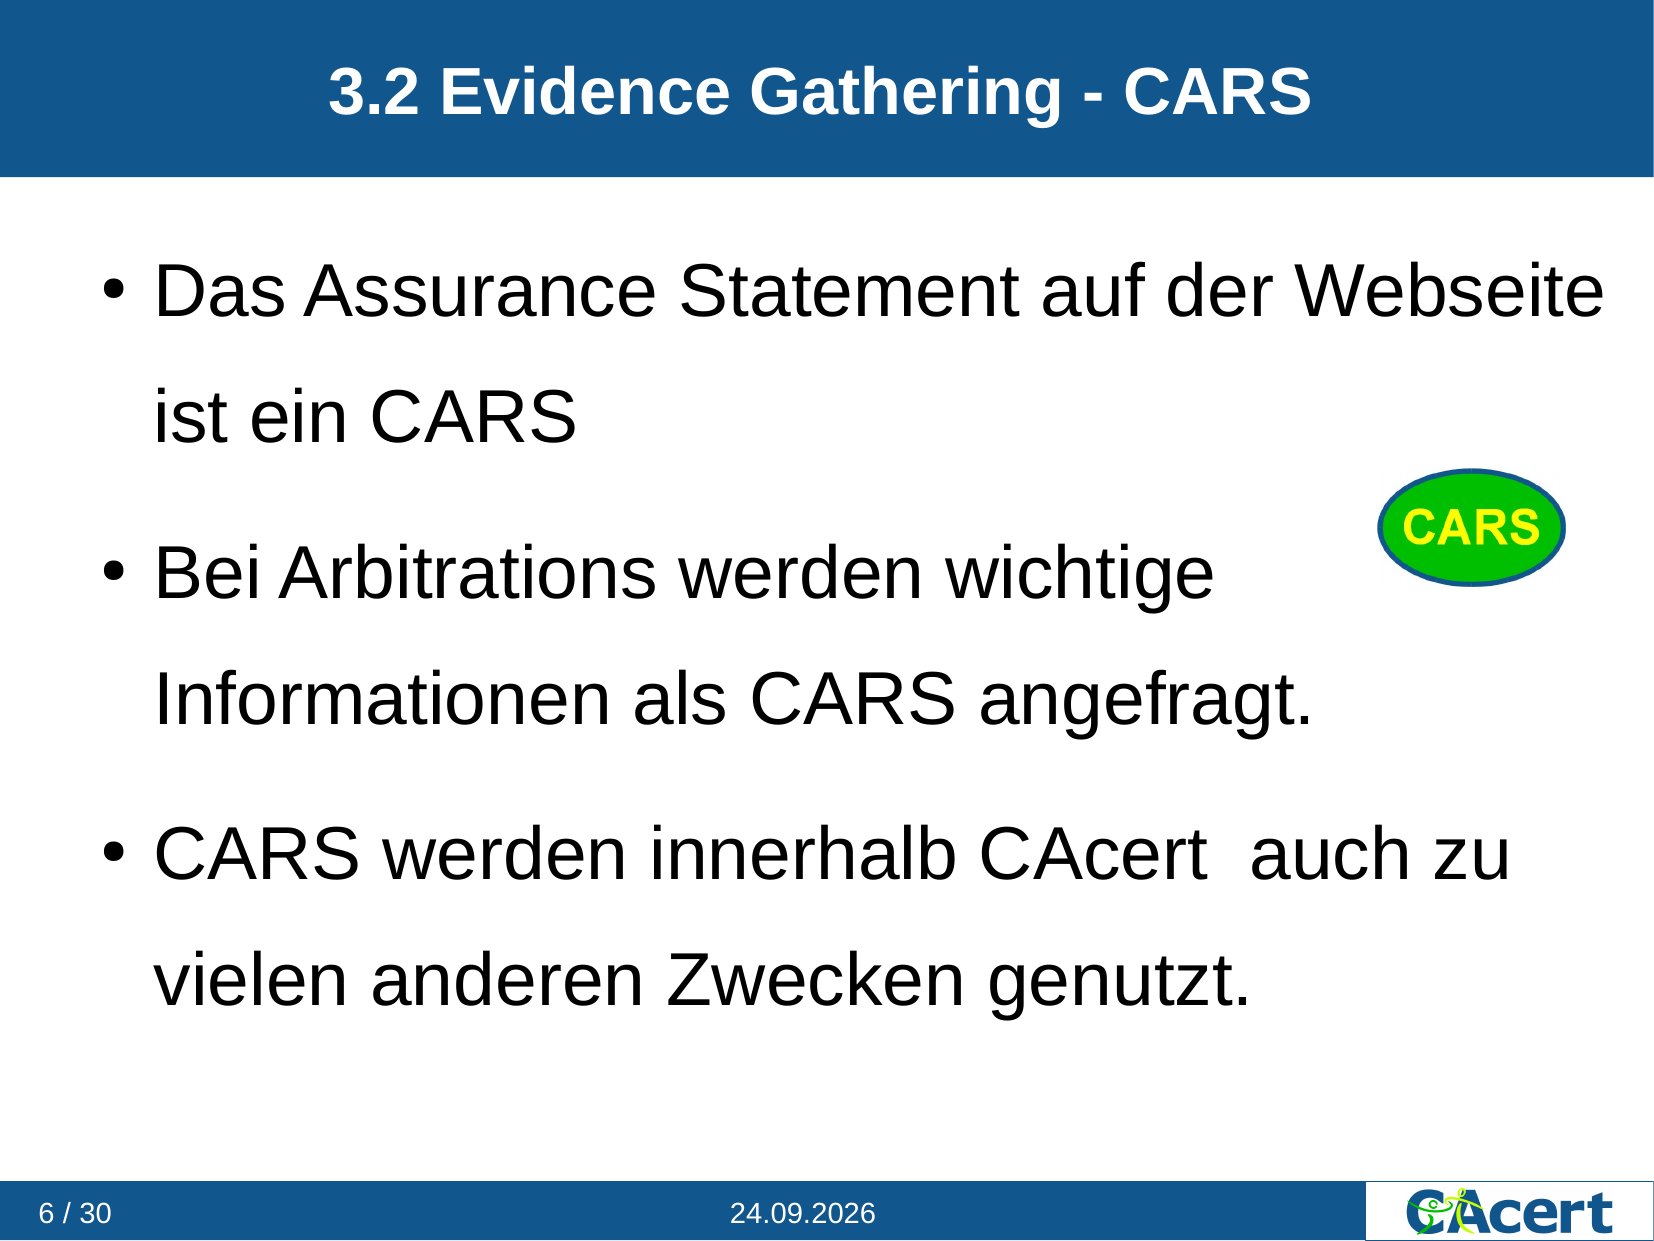

# 3.2 Evidence Gathering - CARS
Das Assurance Statement auf der Webseite ist ein CARS
Bei Arbitrations werden wichtige Informationen als CARS angefragt.
CARS werden innerhalb CAcert auch zu vielen anderen Zwecken genutzt.